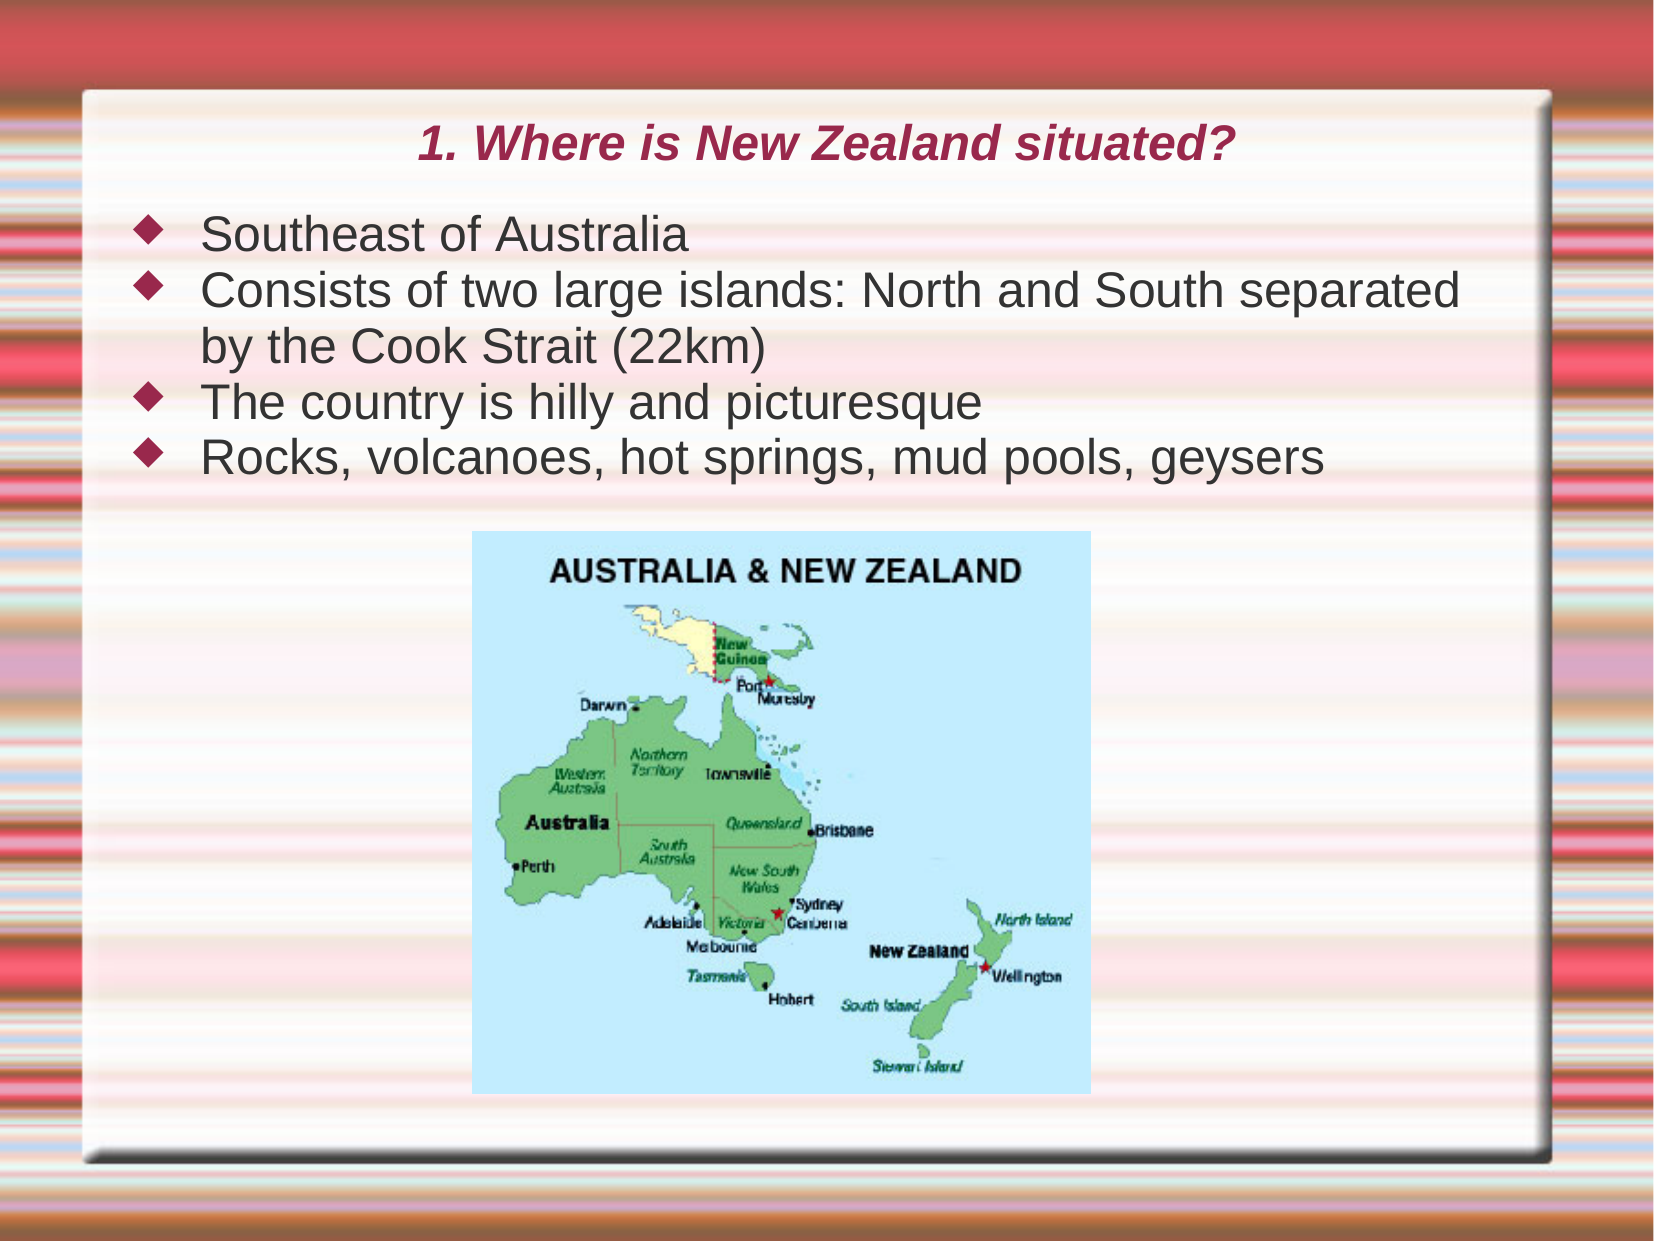

# 1. Where is New Zealand situated?
Southeast of Australia
Consists of two large islands: North and South separated by the Cook Strait (22km)
The country is hilly and picturesque
Rocks, volcanoes, hot springs, mud pools, geysers